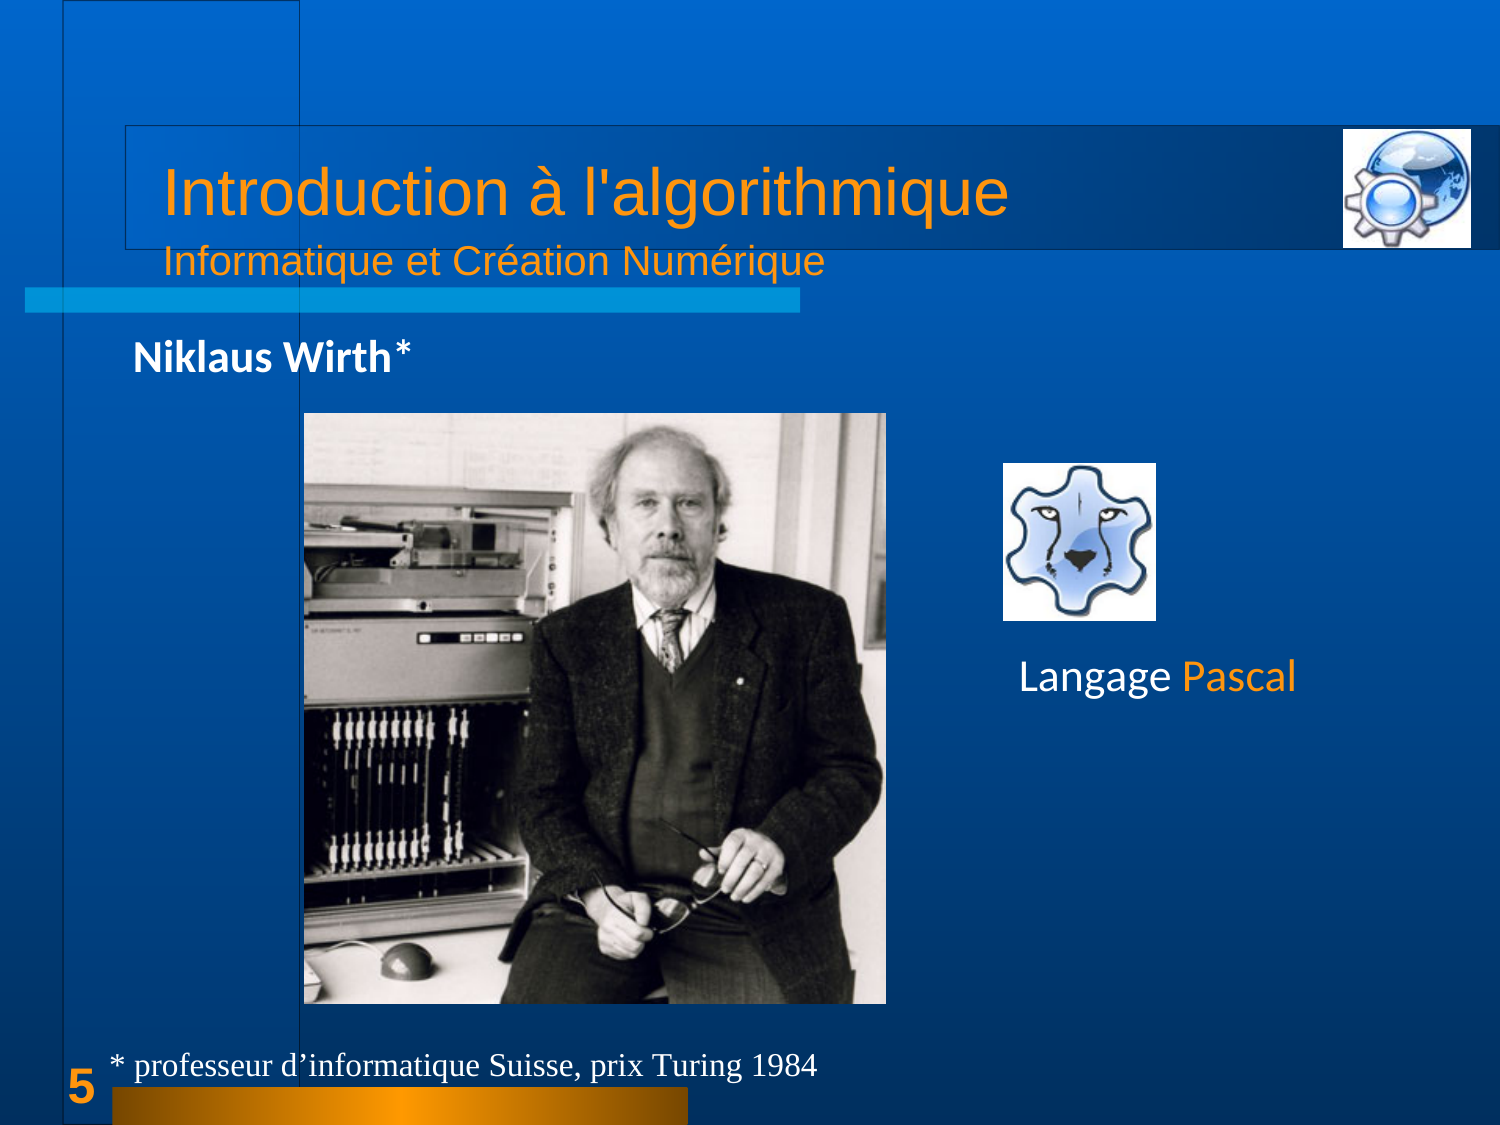

Niklaus Wirth*
Langage Pascal
* professeur d’informatique Suisse, prix Turing 1984